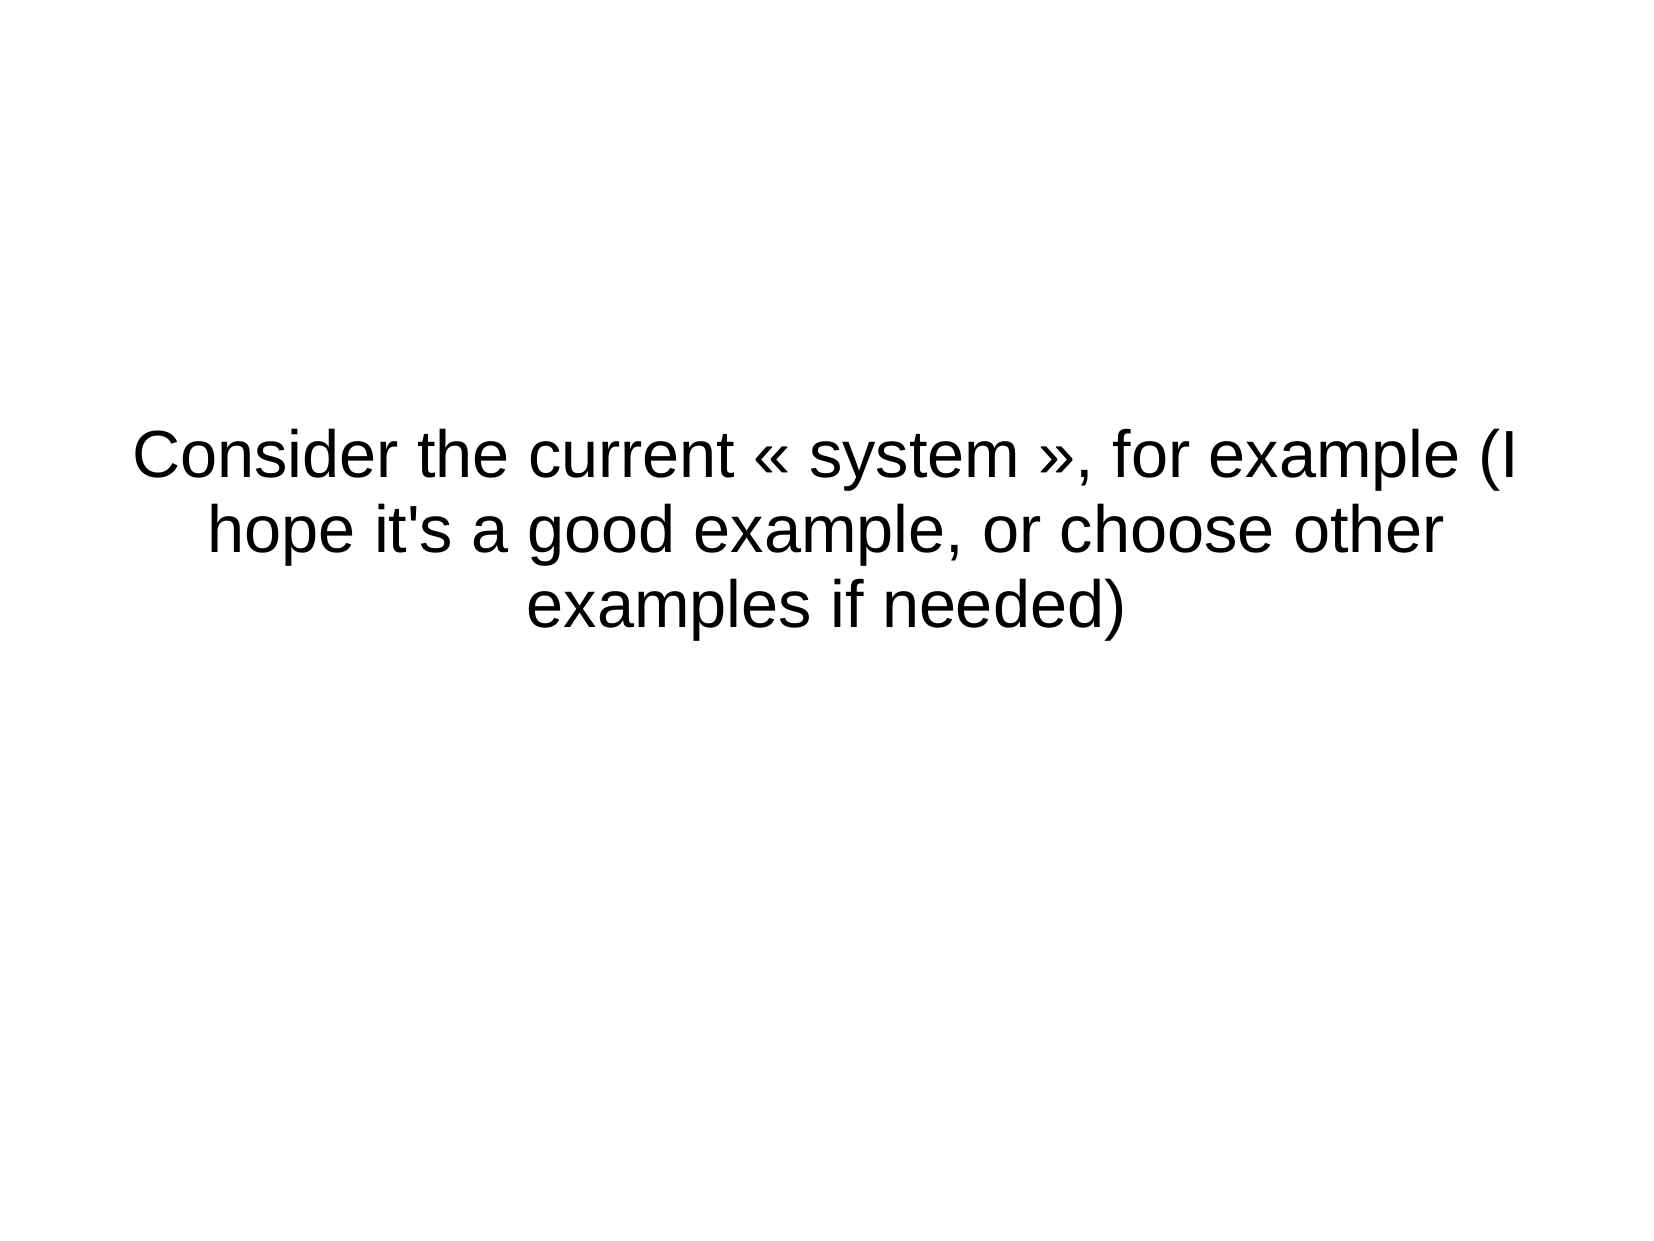

# Consider the current « system », for example (I hope it's a good example, or choose other examples if needed)